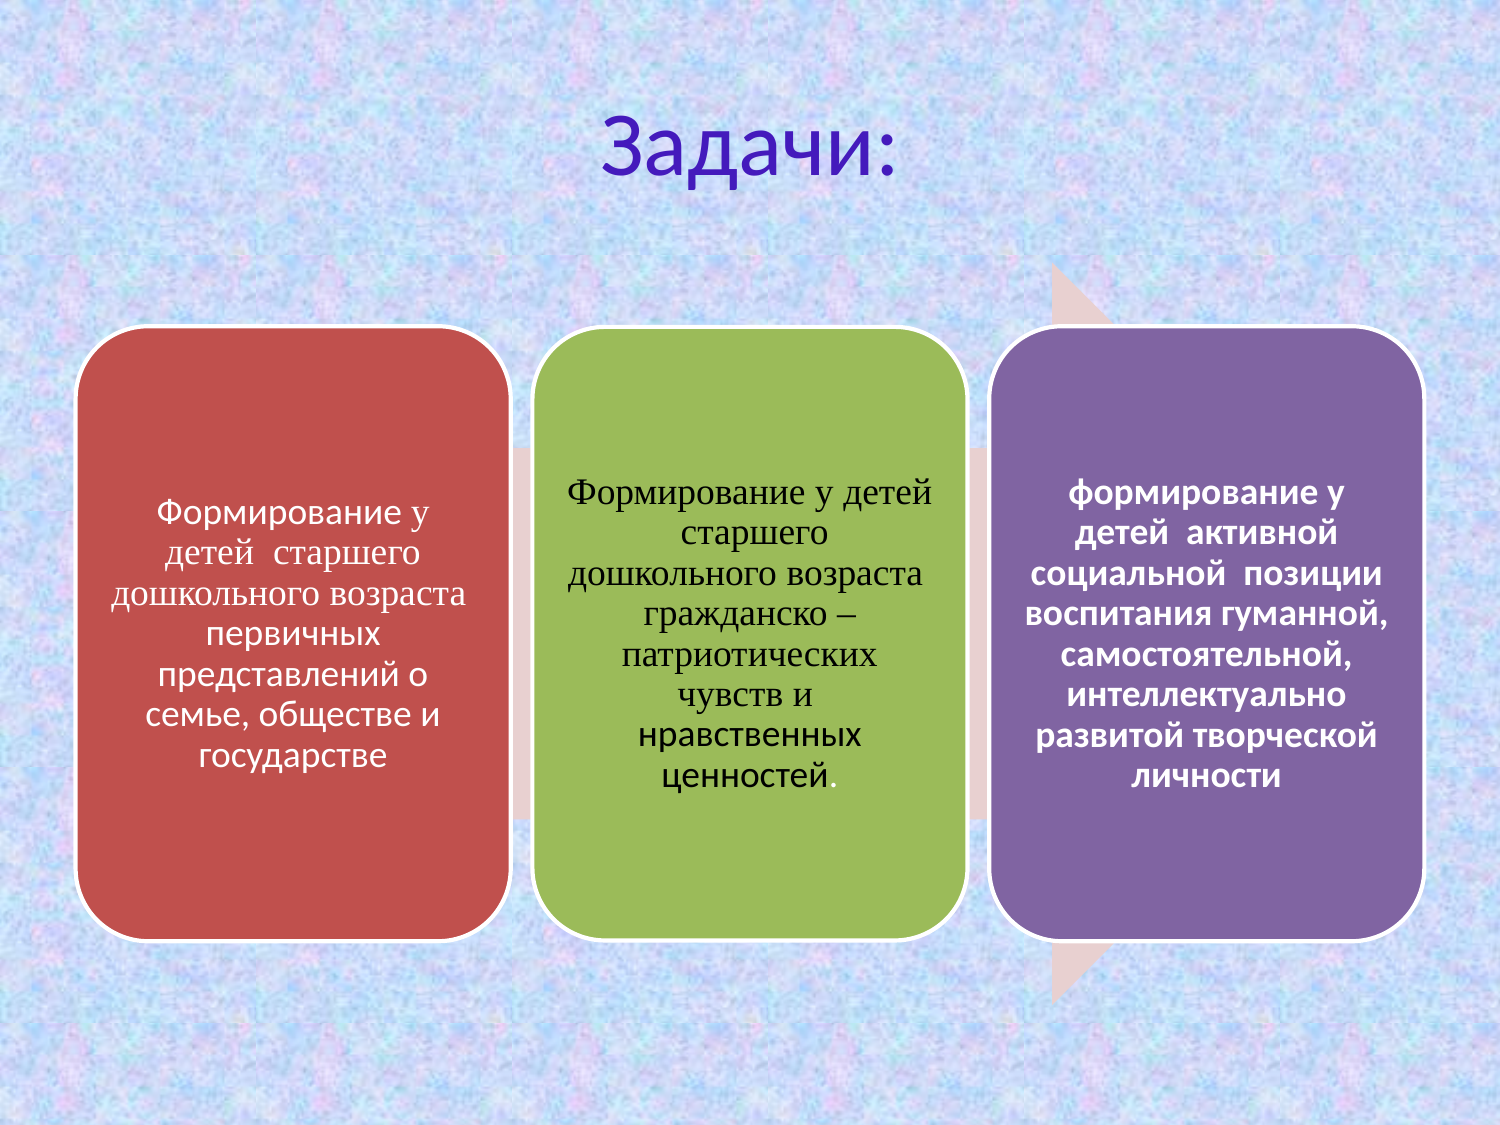

# Задачи:
Формирование у детей старшего дошкольного возраста первичных представлений о семье, обществе и государстве
формирование у детей активной социальной позиции воспитания гуманной, самостоятельной, интеллектуально развитой творческой личности
Формирование у детей старшего дошкольного возраста гражданско – патриотических чувств и нравственных ценностей.